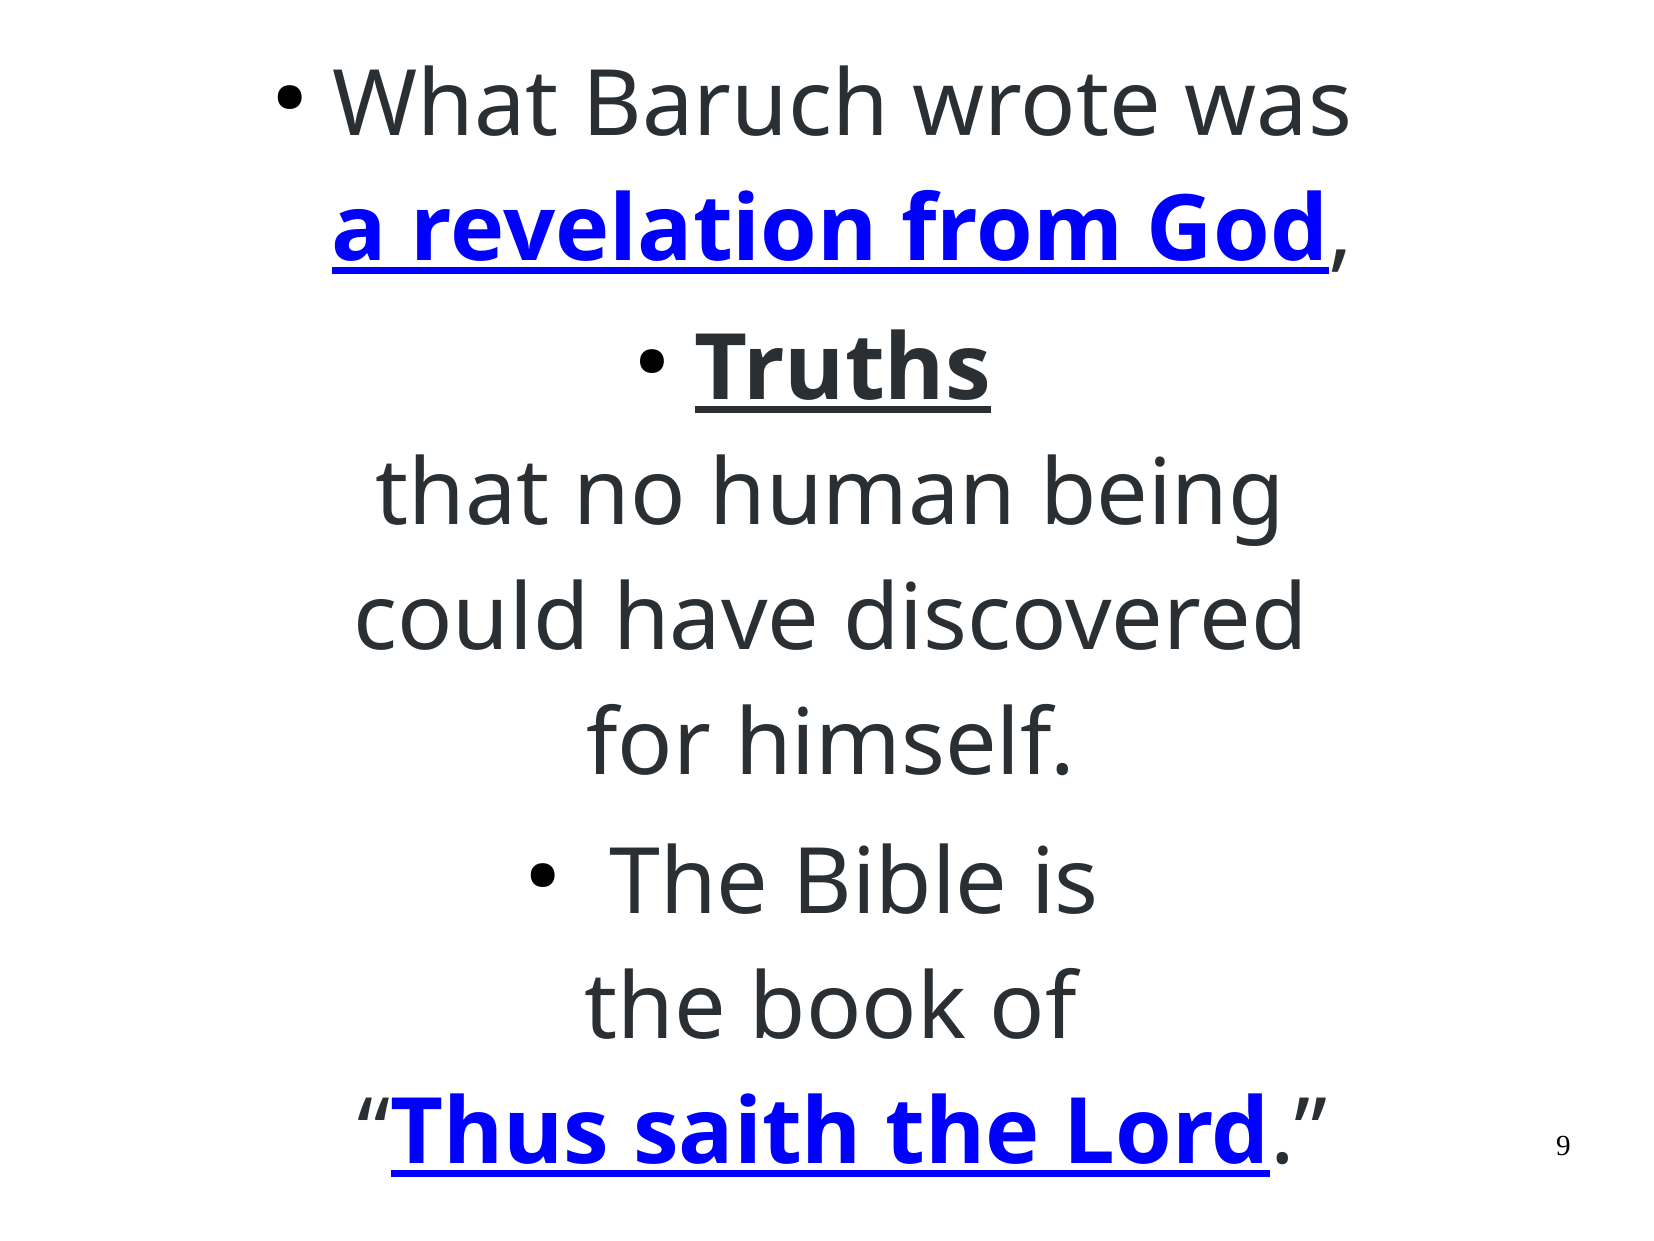

# What Baruch wrote was a revelation from God,
 Truths
that no human being
could have discovered
for himself.
 The Bible is
the book of
“Thus saith the Lord.”
9